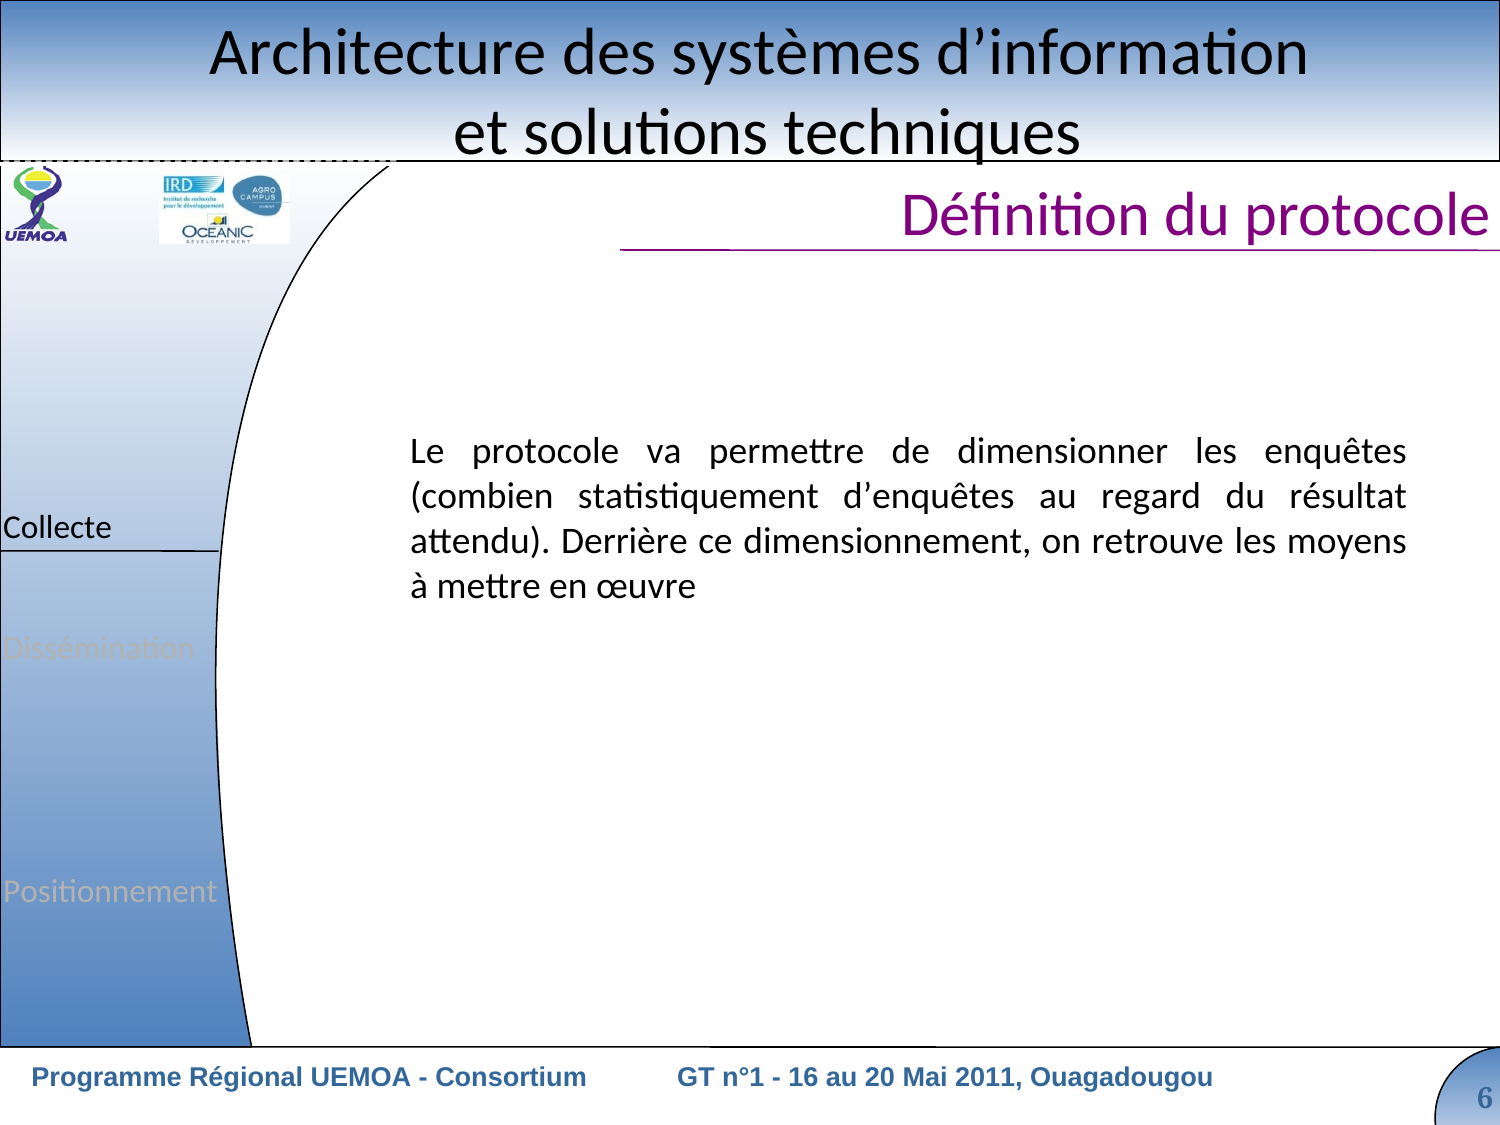

Architecture des systèmes d’information
et solutions techniques
Définition du protocole
Le protocole va permettre de dimensionner les enquêtes (combien statistiquement d’enquêtes au regard du résultat attendu). Derrière ce dimensionnement, on retrouve les moyens à mettre en œuvre
Collecte
Dissémination
Positionnement